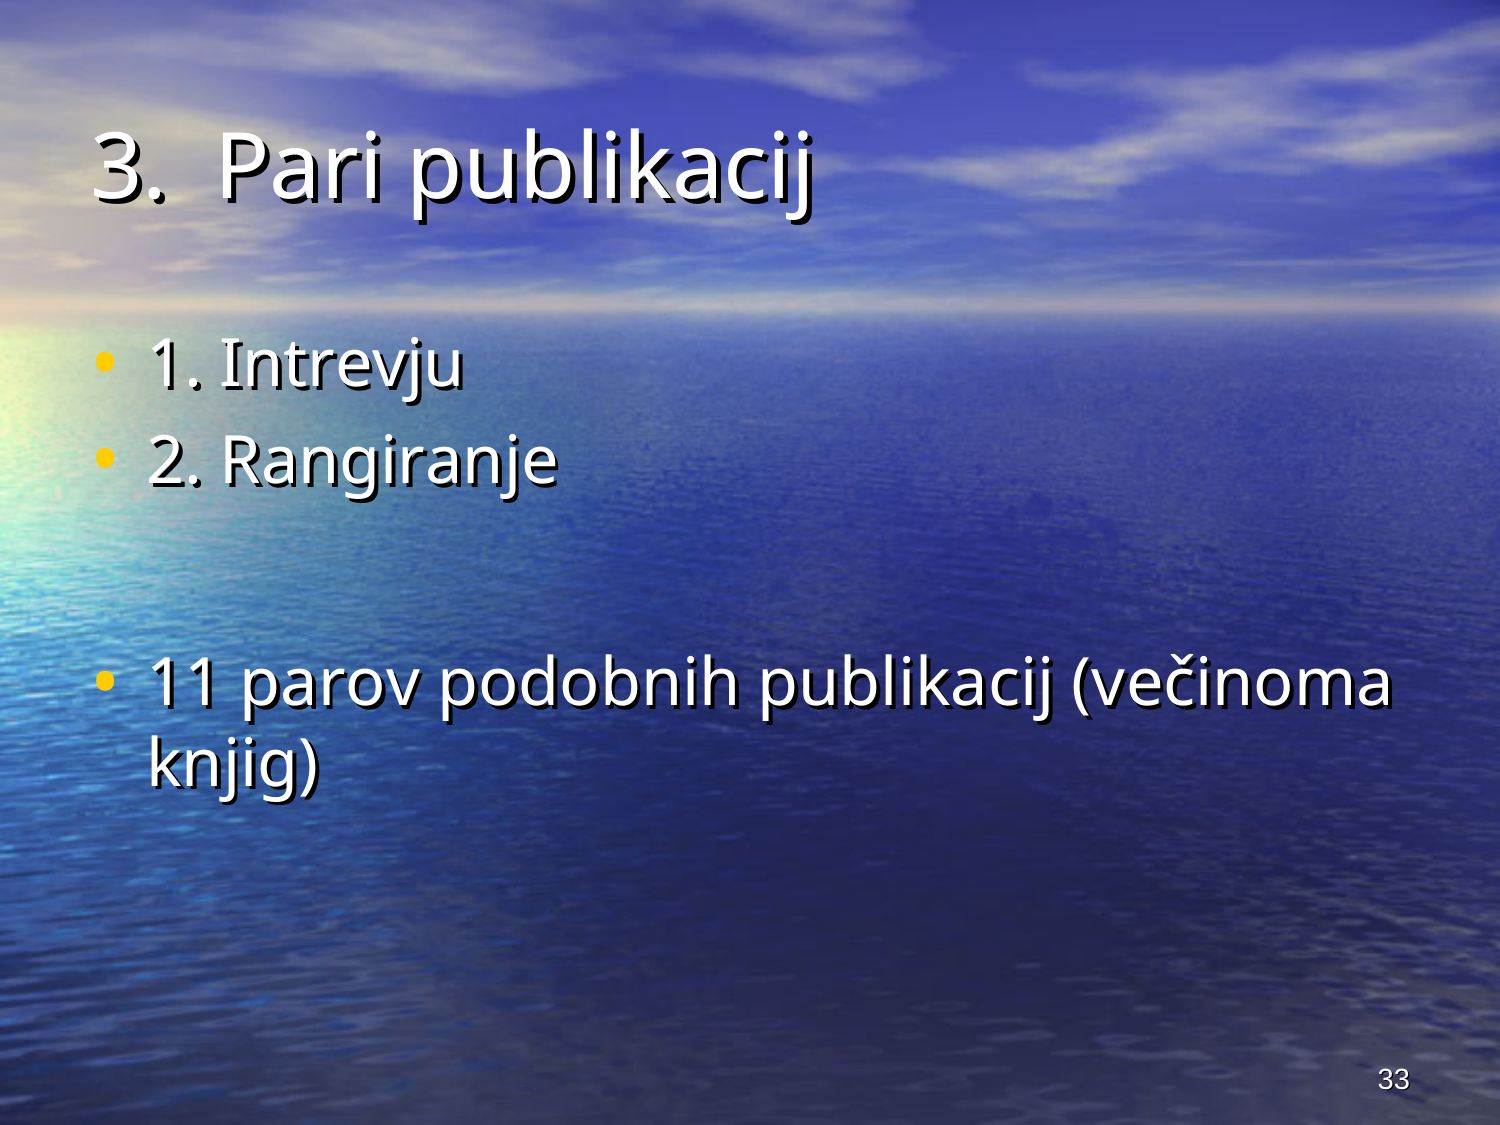

# 3. Pari publikacij
1. Intrevju
2. Rangiranje
11 parov podobnih publikacij (večinoma knjig)